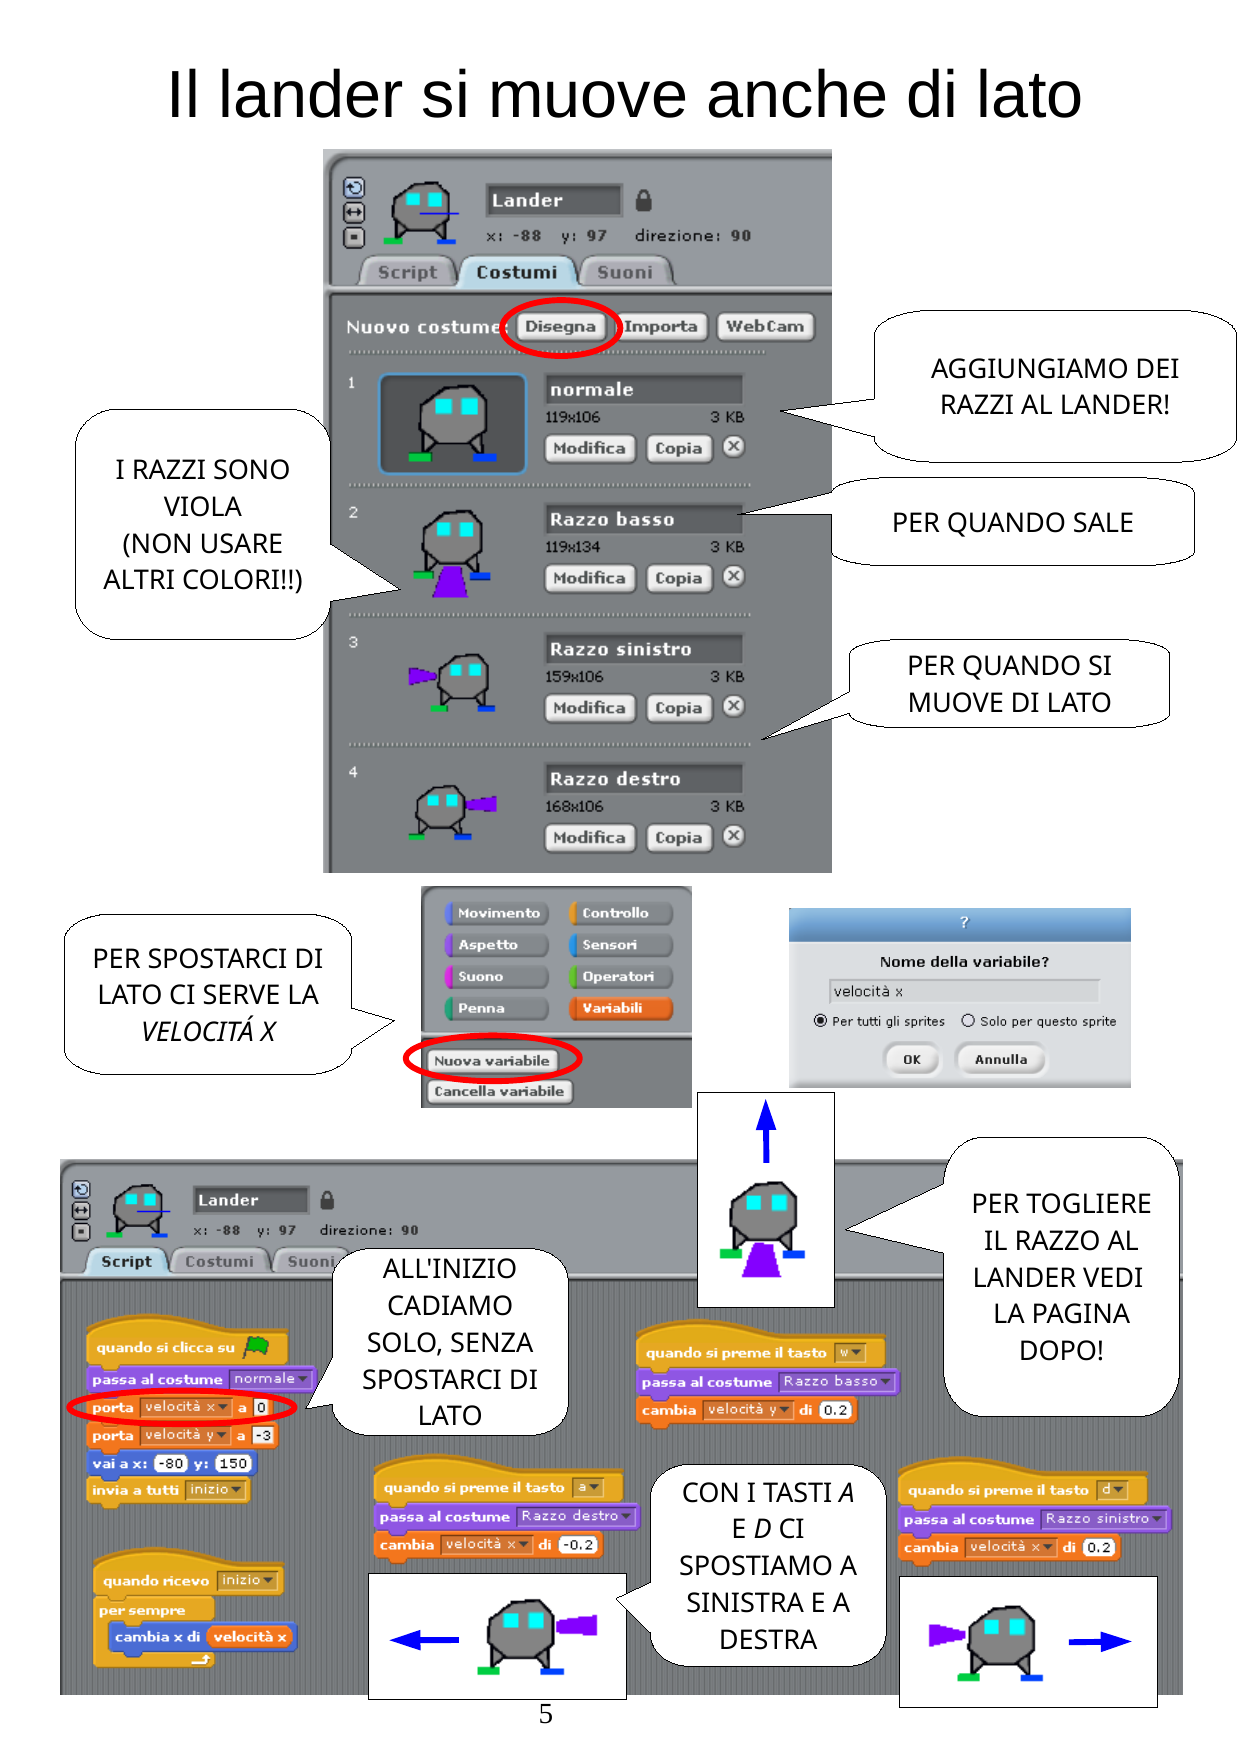

# Il lander si muove anche di lato
AGGIUNGIAMO DEI RAZZI AL LANDER!
I RAZZI SONO VIOLA
(NON USARE ALTRI COLORI!!)
PER QUANDO SALE
PER QUANDO SI MUOVE DI LATO
PER SPOSTARCI DI LATO CI SERVE LA VELOCITÁ X
PER TOGLIERE IL RAZZO AL LANDER VEDI LA PAGINA DOPO!
ALL'INIZIO CADIAMO SOLO, SENZA SPOSTARCI DI LATO
CON I TASTI A E D CI SPOSTIAMO A SINISTRA E A DESTRA